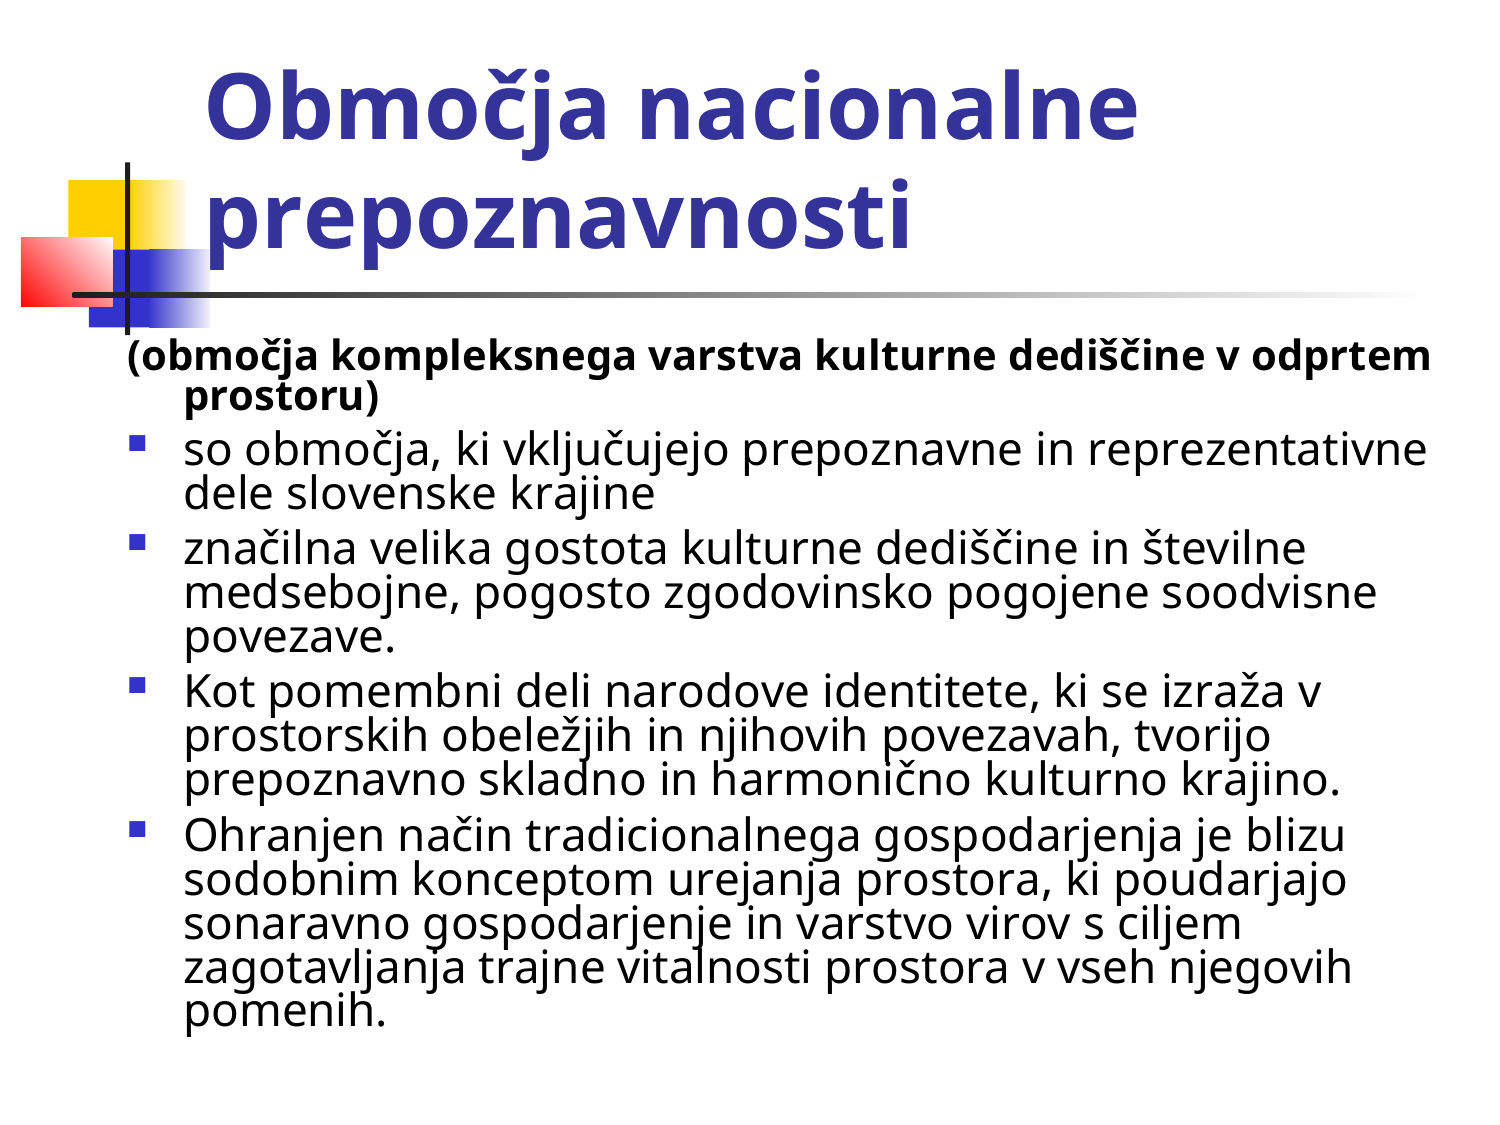

# Območja nacionalne prepoznavnosti
(območja kompleksnega varstva kulturne dediščine v odprtem prostoru)
so območja, ki vključujejo prepoznavne in reprezentativne dele slovenske krajine
značilna velika gostota kulturne dediščine in številne medsebojne, pogosto zgodovinsko pogojene soodvisne povezave.
Kot pomembni deli narodove identitete, ki se izraža v prostorskih obeležjih in njihovih povezavah, tvorijo prepoznavno skladno in harmonično kulturno krajino.
Ohranjen način tradicionalnega gospodarjenja je blizu sodobnim konceptom urejanja prostora, ki poudarjajo sonaravno gospodarjenje in varstvo virov s ciljem zagotavljanja trajne vitalnosti prostora v vseh njegovih pomenih.